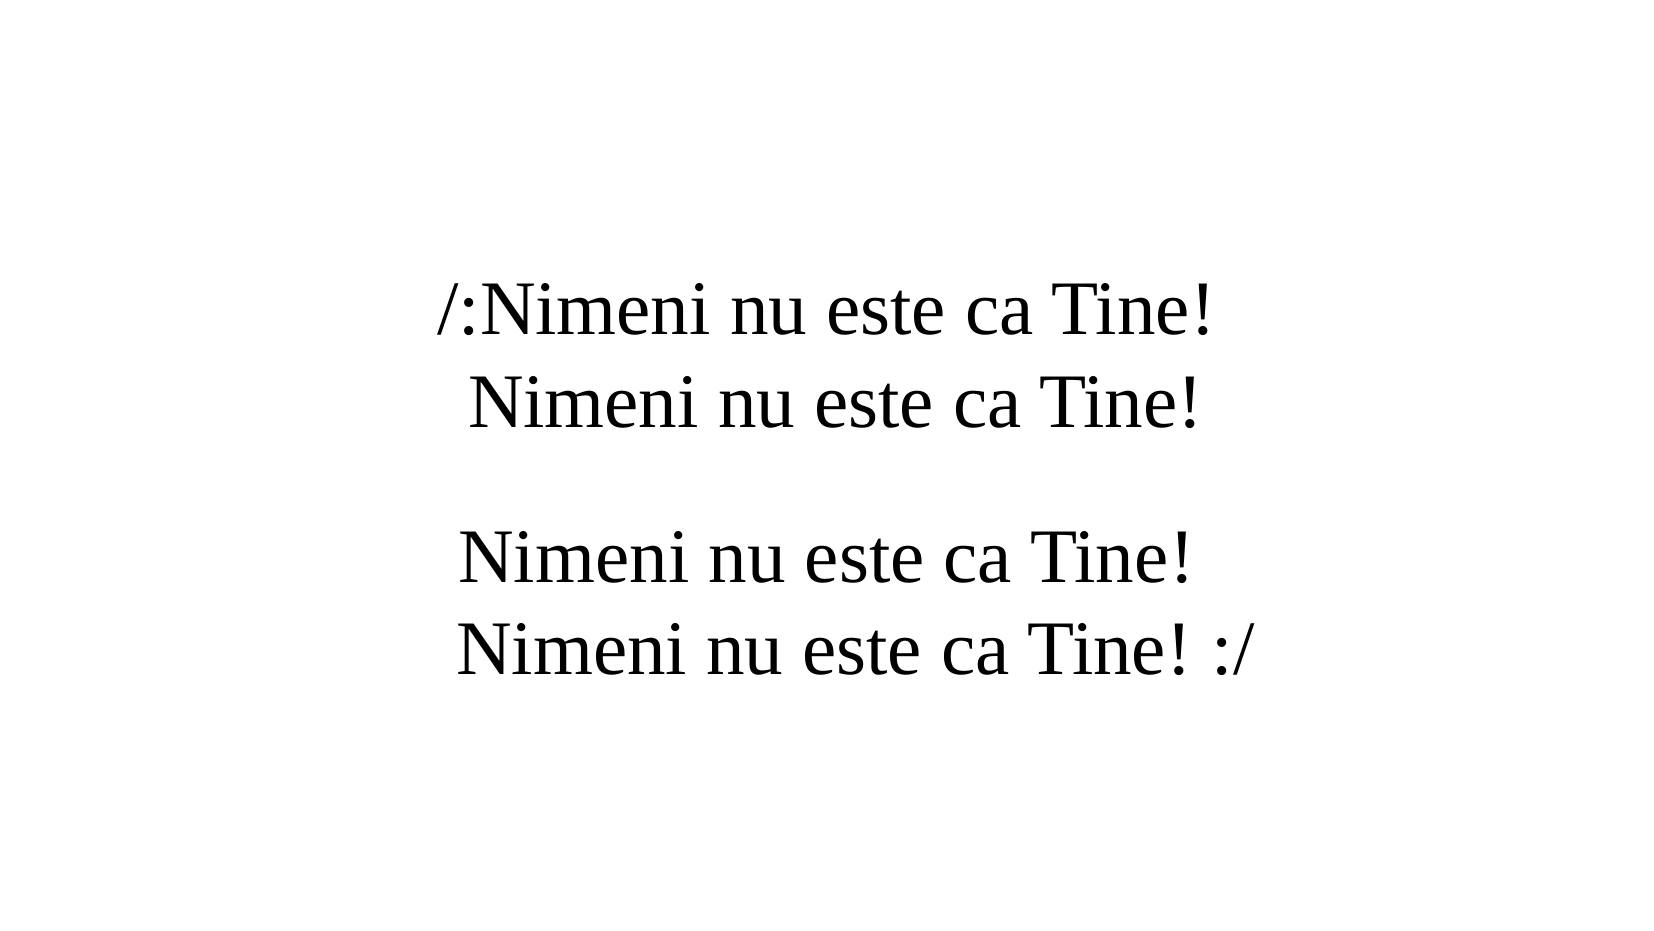

# /:Nimeni nu este ca Tine!
 Nimeni nu este ca Tine!
Nimeni nu este ca Tine!
 Nimeni nu este ca Tine! :/